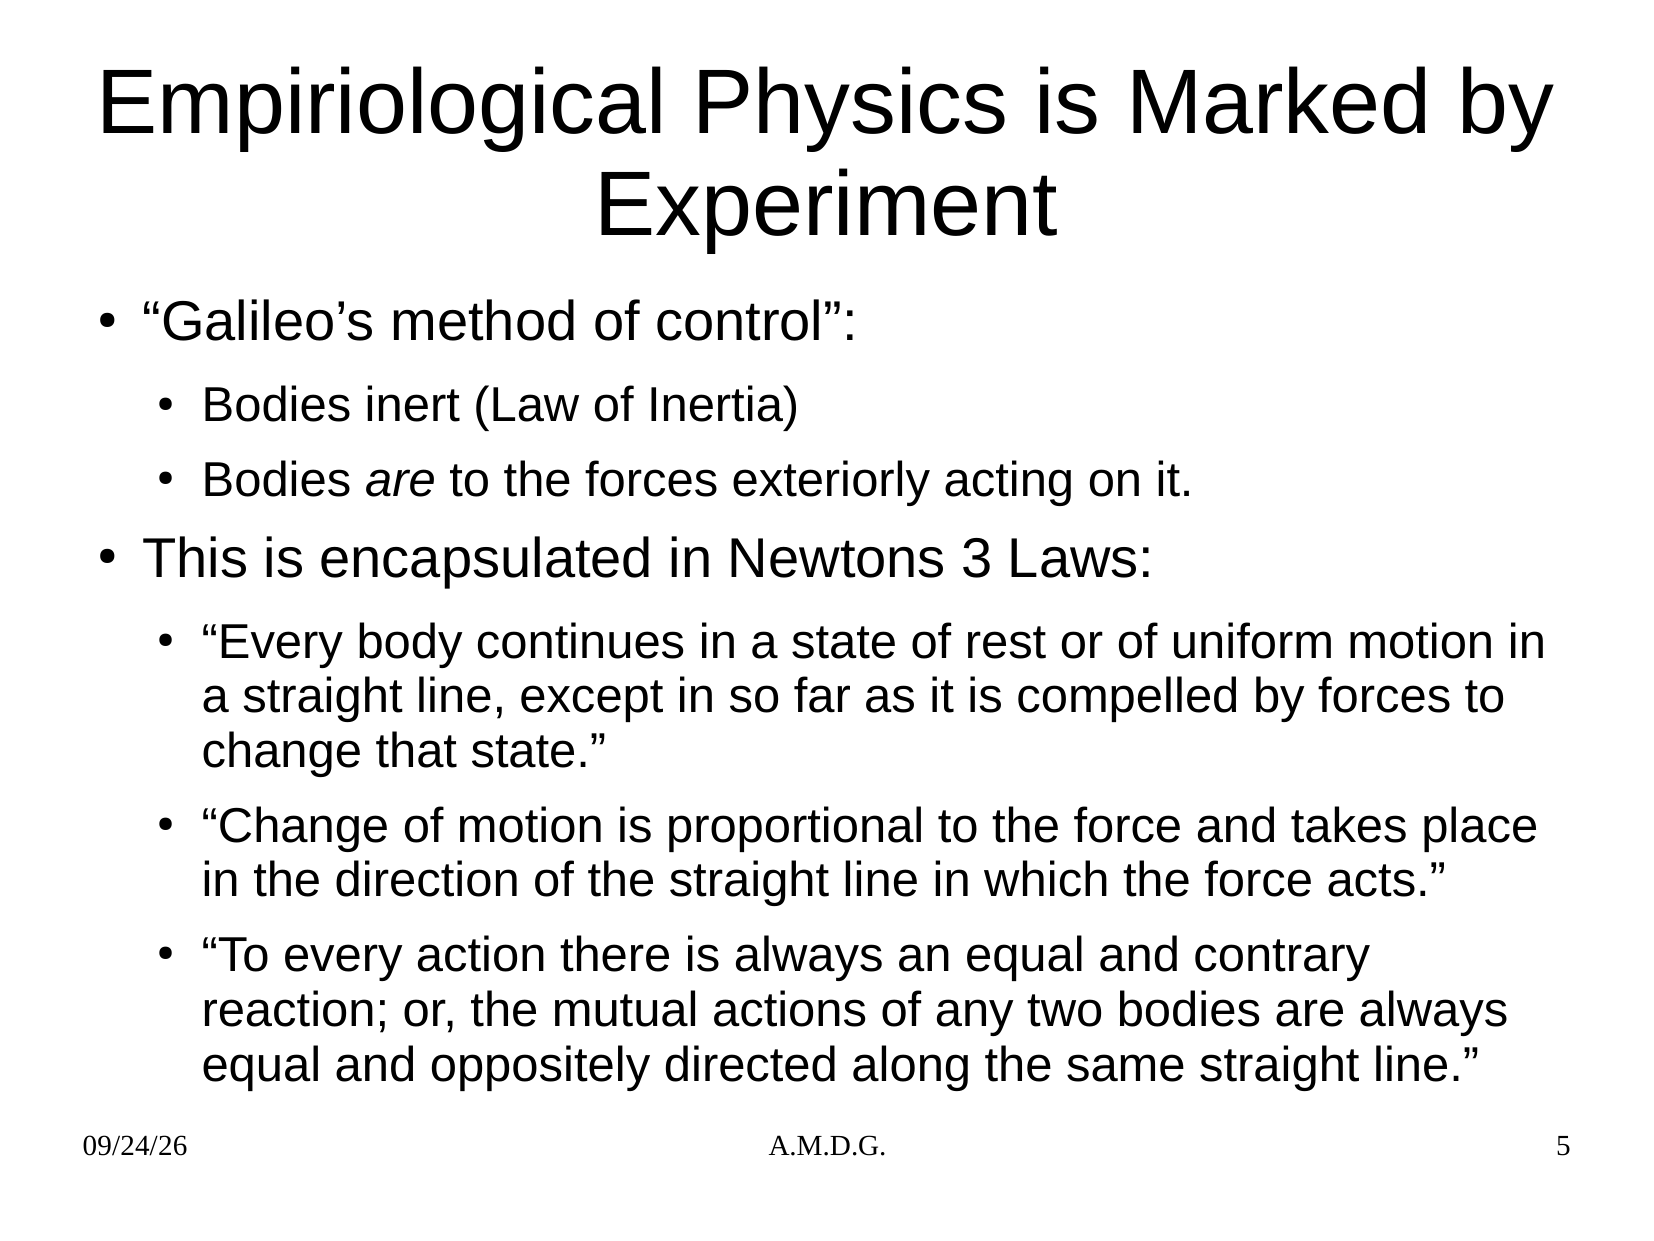

# Empiriological Physics is Marked by Experiment
“Galileo’s method of control”:
Bodies inert (Law of Inertia)
Bodies are to the forces exteriorly acting on it.
This is encapsulated in Newtons 3 Laws:
“Every body continues in a state of rest or of uniform motion in a straight line, except in so far as it is compelled by forces to change that state.”
“Change of motion is proportional to the force and takes place in the direction of the straight line in which the force acts.”
“To every action there is always an equal and contrary reaction; or, the mutual actions of any two bodies are always equal and oppositely directed along the same straight line.”
`
A.M.D.G.
5